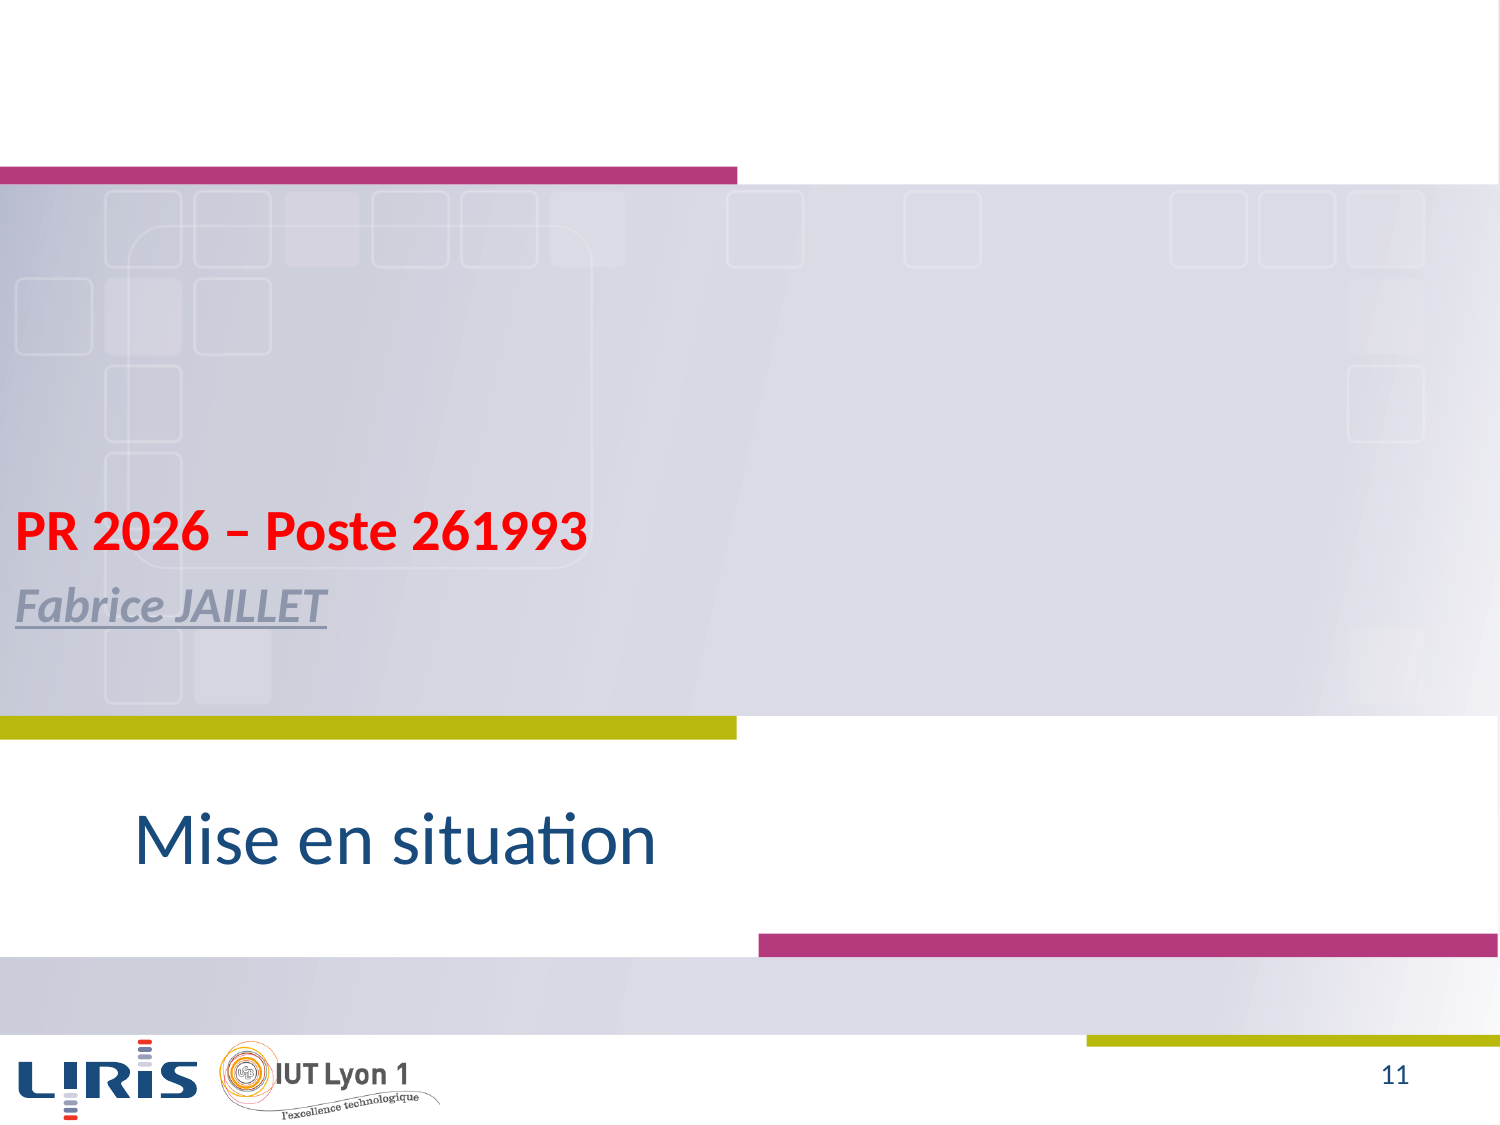

# PR 2026 – Poste 261993
Fabrice JAILLET
Mise en situation